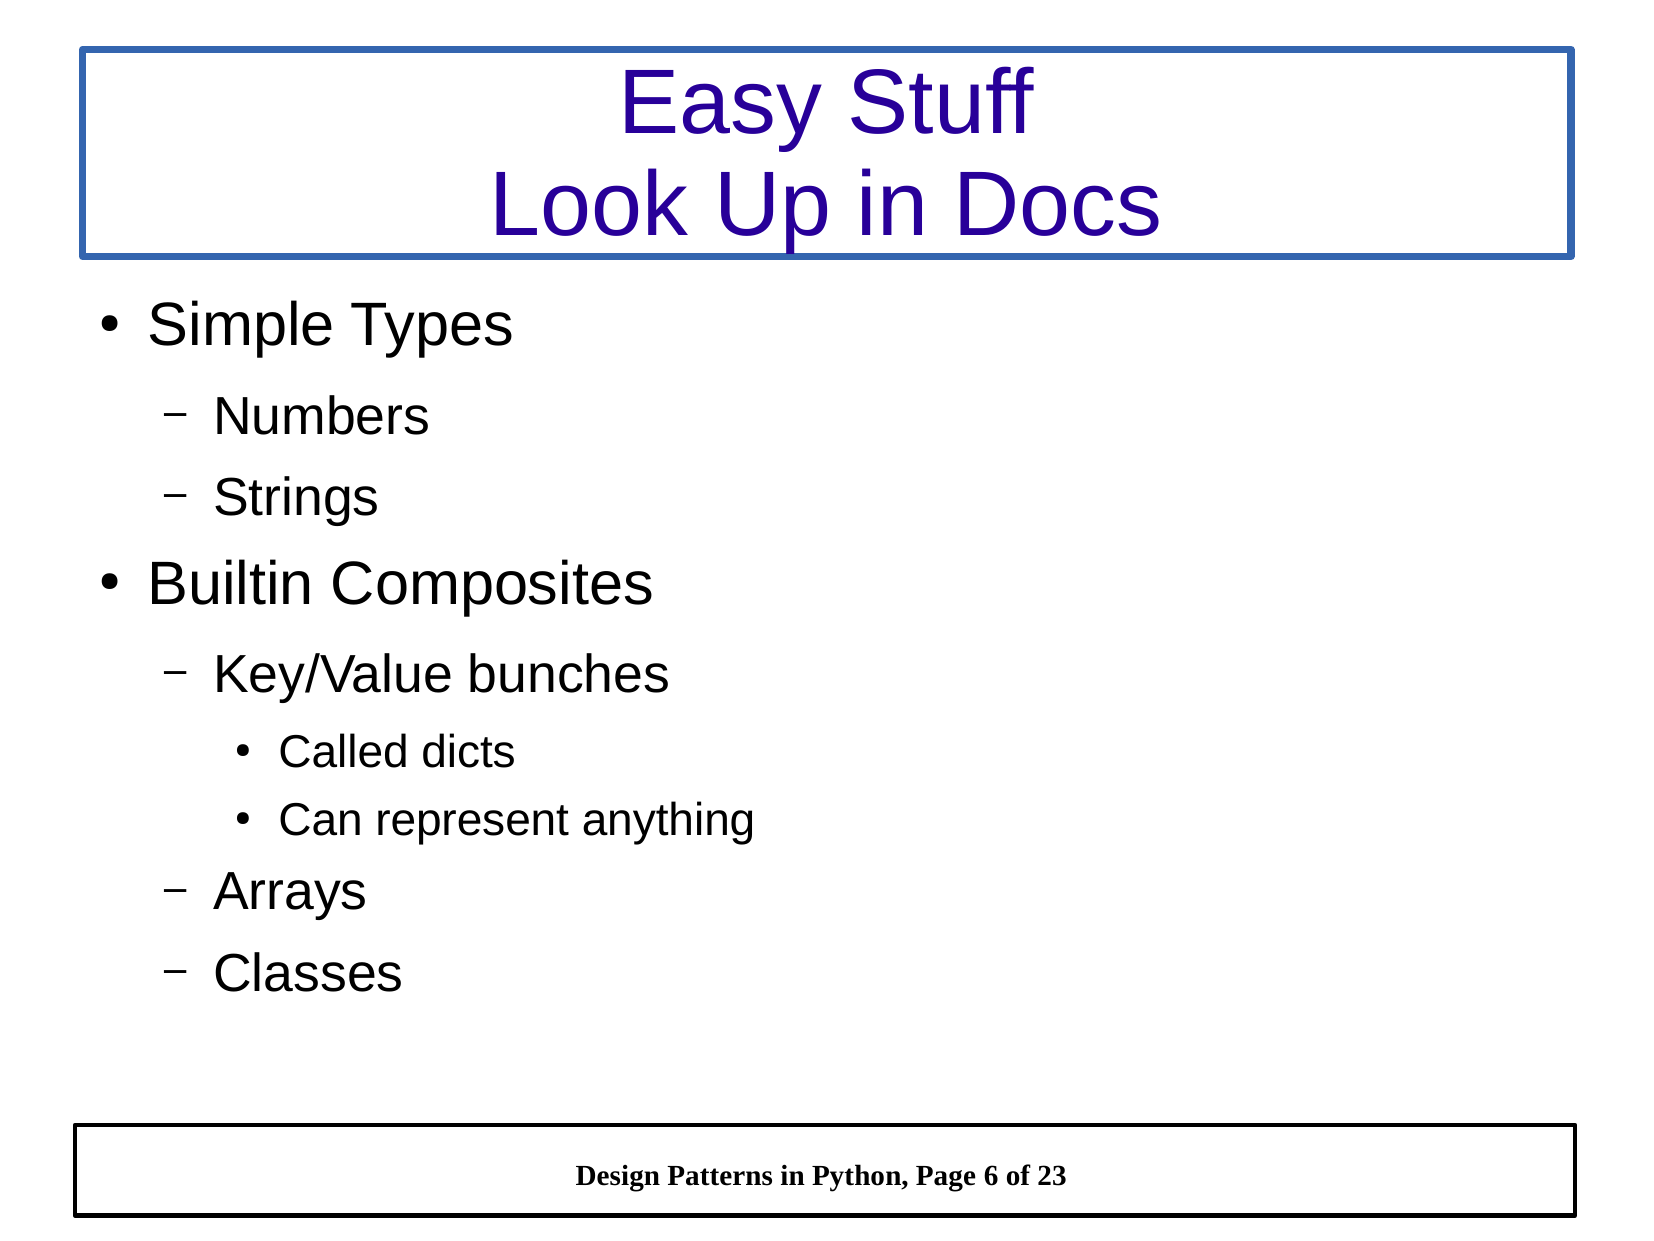

# Easy Stuff Look Up in Docs
Simple Types
Numbers
Strings
Builtin Composites
Key/Value bunches
Called dicts
Can represent anything
Arrays
Classes